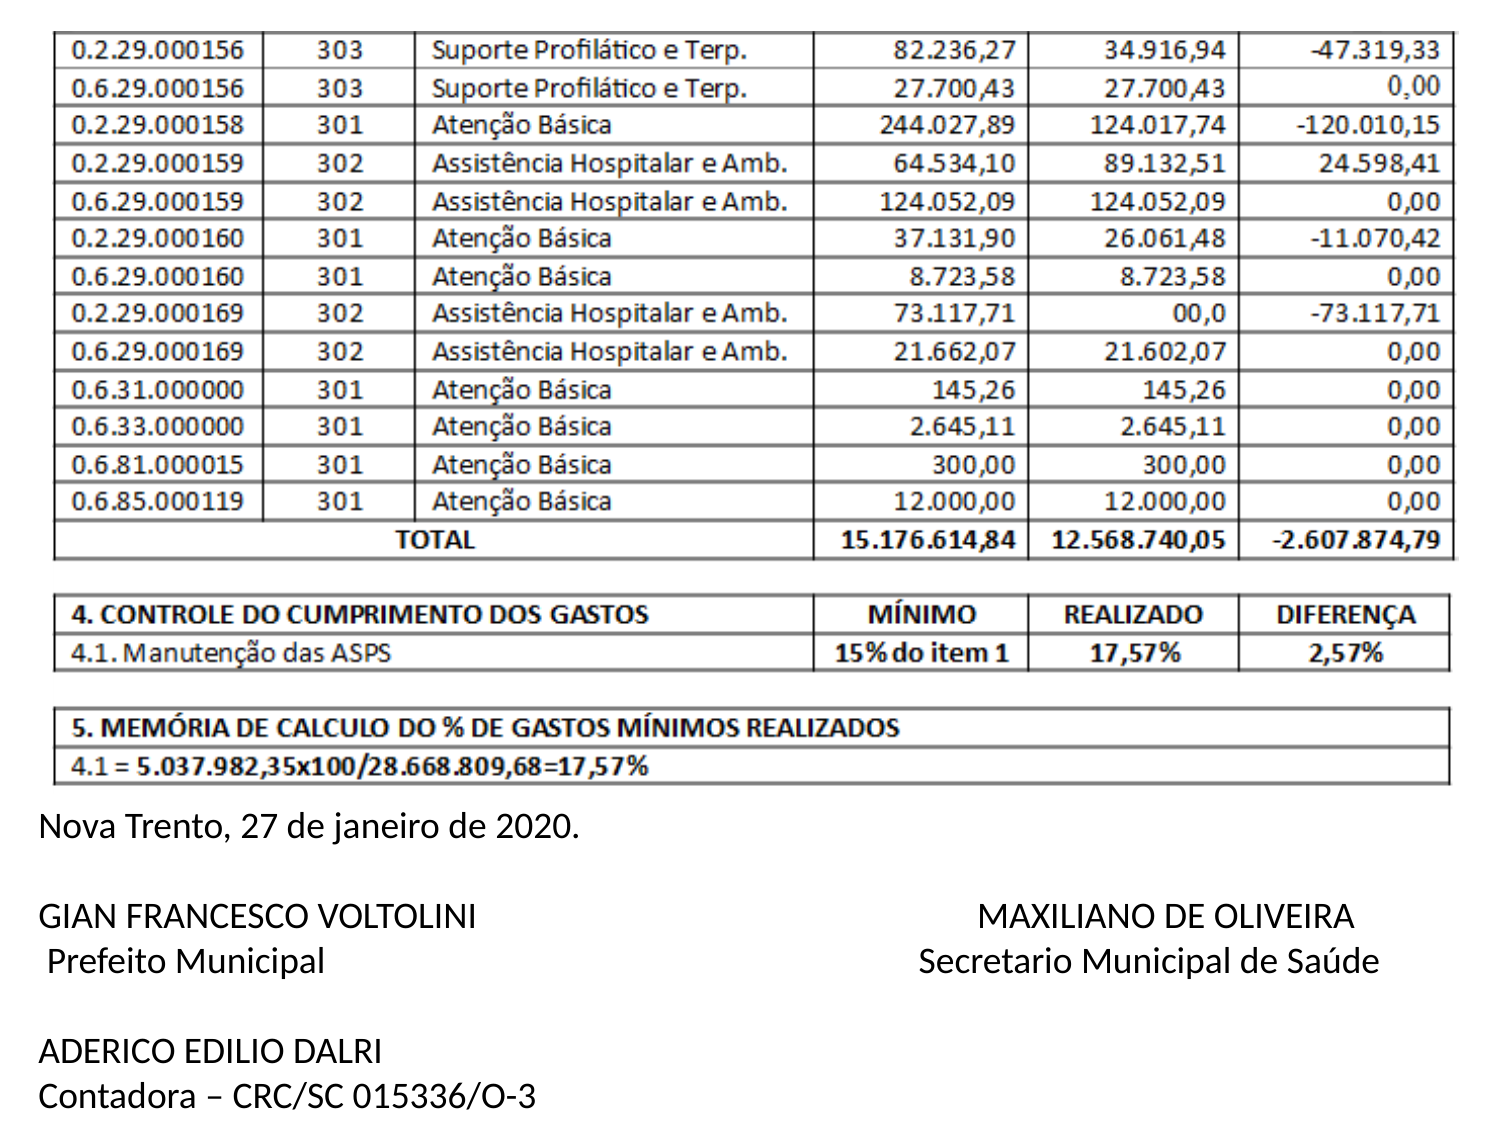

Nova Trento, 27 de janeiro de 2020.
GIAN FRANCESCO VOLTOLINI MAXILIANO DE OLIVEIRA
Prefeito Municipal Secretario Municipal de Saúde
ADERICO EDILIO DALRI
Contadora – CRC/SC 015336/O-3